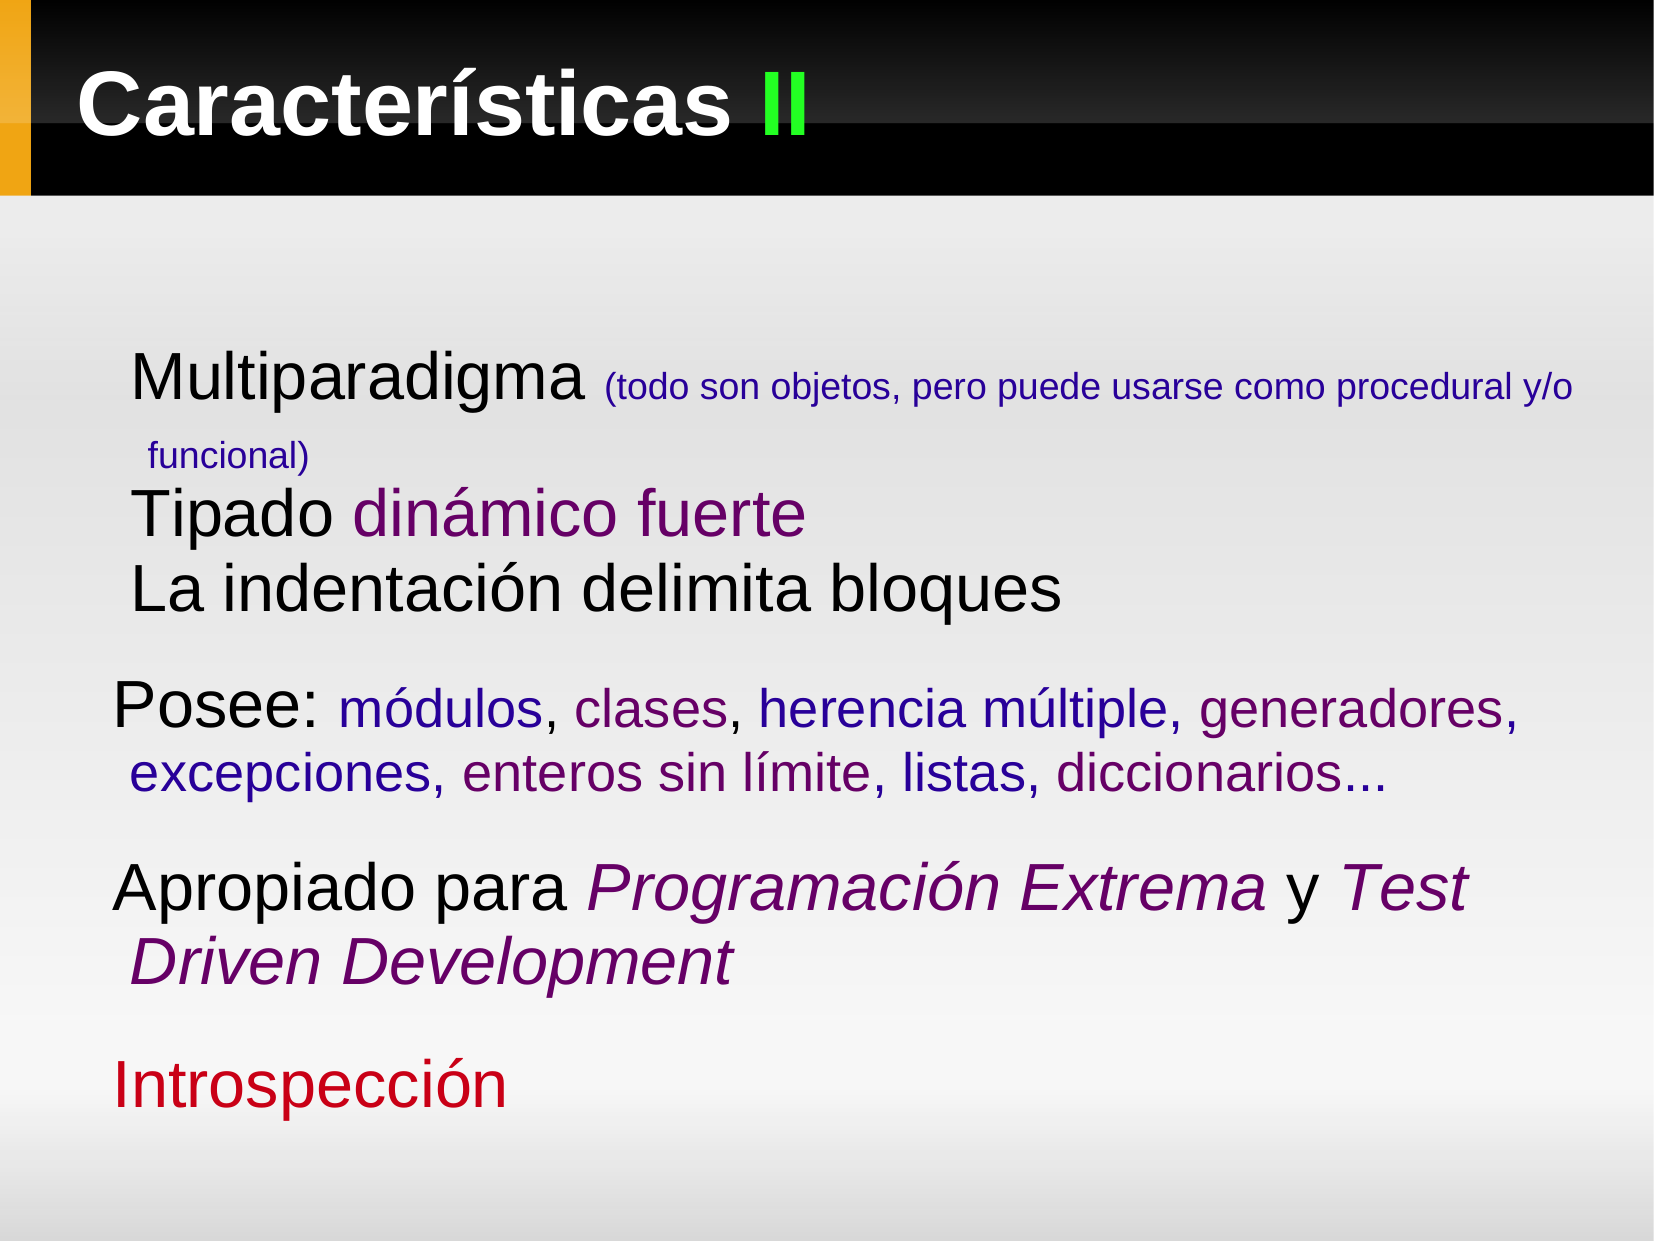

# Características II
 Multiparadigma (todo son objetos, pero puede usarse como procedural y/o funcional)
 Tipado dinámico fuerte
 La indentación delimita bloques
 Posee: módulos, clases, herencia múltiple, generadores, excepciones, enteros sin límite, listas, diccionarios...
 Apropiado para Programación Extrema y Test Driven Development
 Introspección